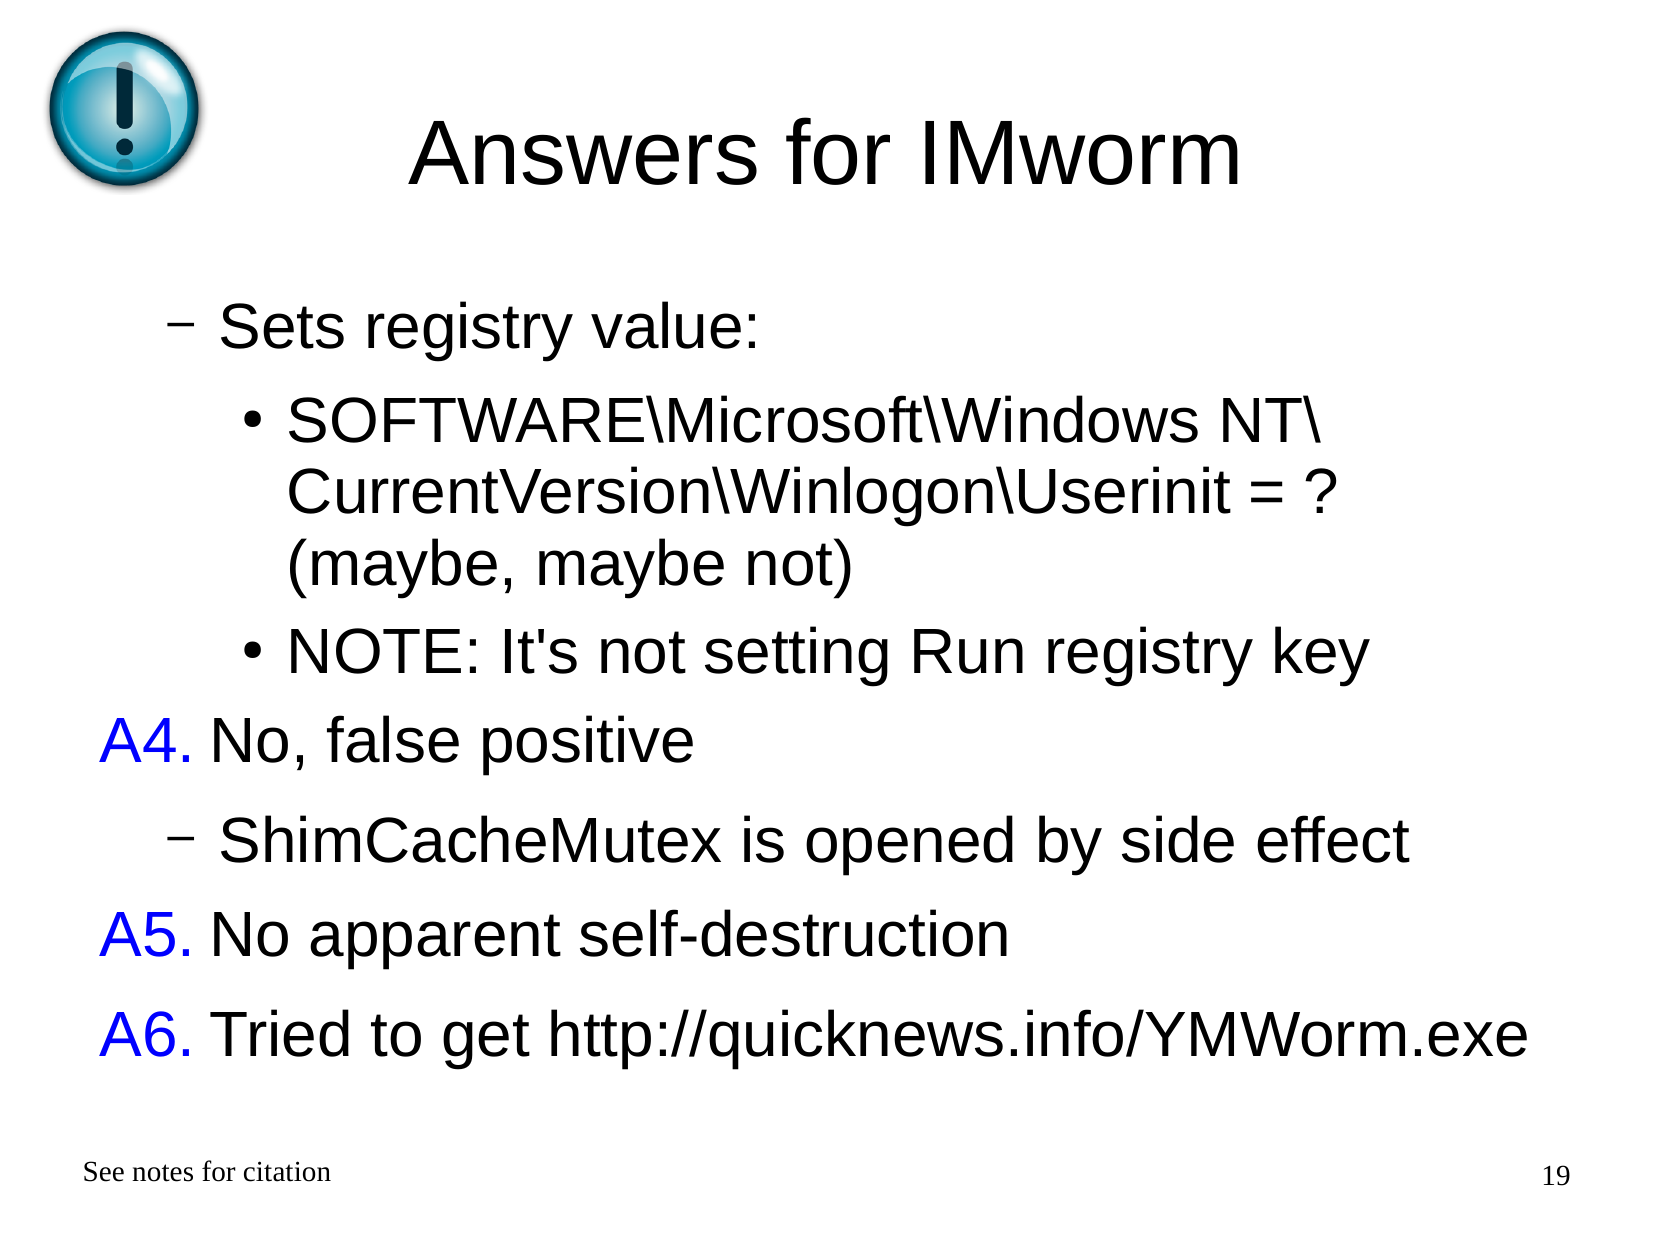

# Answers for IMworm
Sets registry value:
SOFTWARE\Microsoft\Windows NT\CurrentVersion\Winlogon\Userinit = ? (maybe, maybe not)
NOTE: It's not setting Run registry key
 No, false positive
ShimCacheMutex is opened by side effect
 No apparent self-destruction
 Tried to get http://quicknews.info/YMWorm.exe
See notes for citation
19